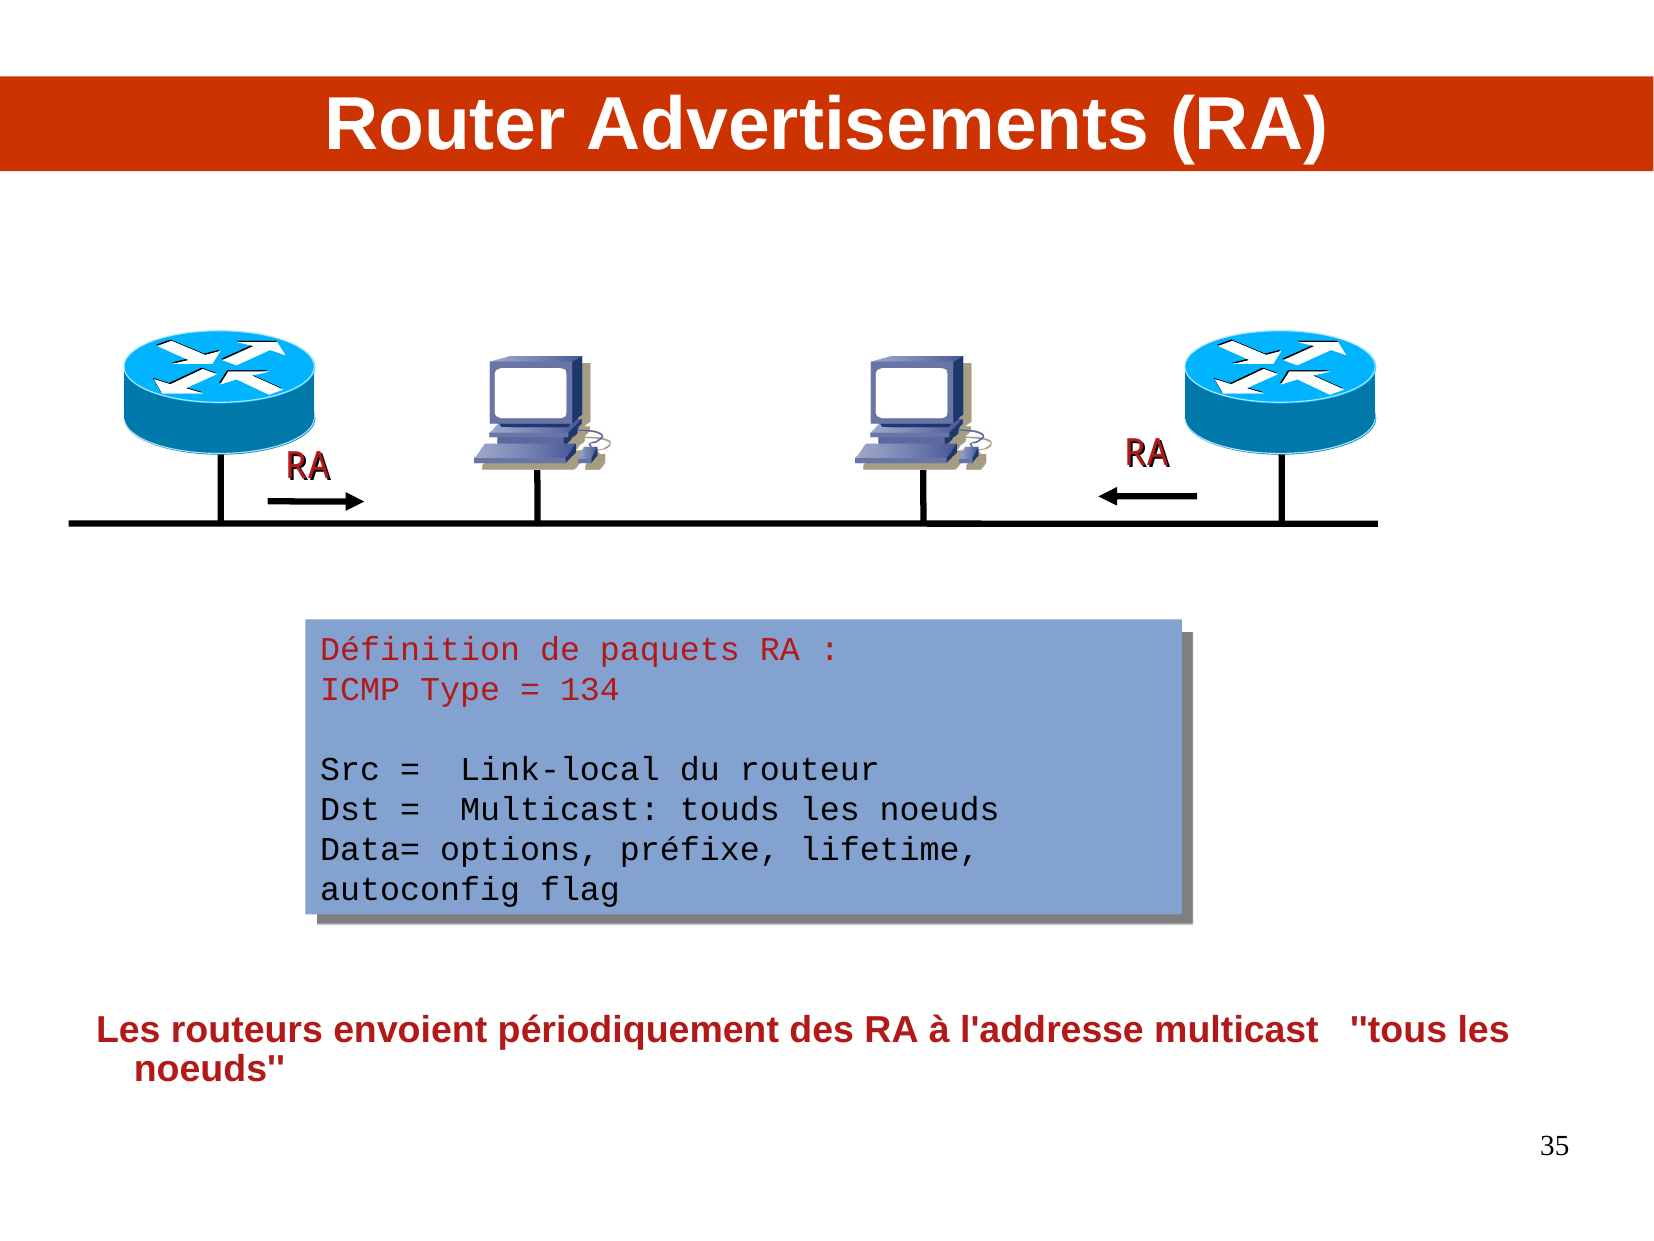

# Router Advertisements (RA)‏
RA
RA
Définition de paquets RA :
ICMP Type = 134
Src = Link-local du routeur
Dst = Multicast: touds les noeuds
Data= options, préfixe, lifetime, autoconfig flag
Les routeurs envoient périodiquement des RA à l'addresse multicast   ''tous les noeuds''